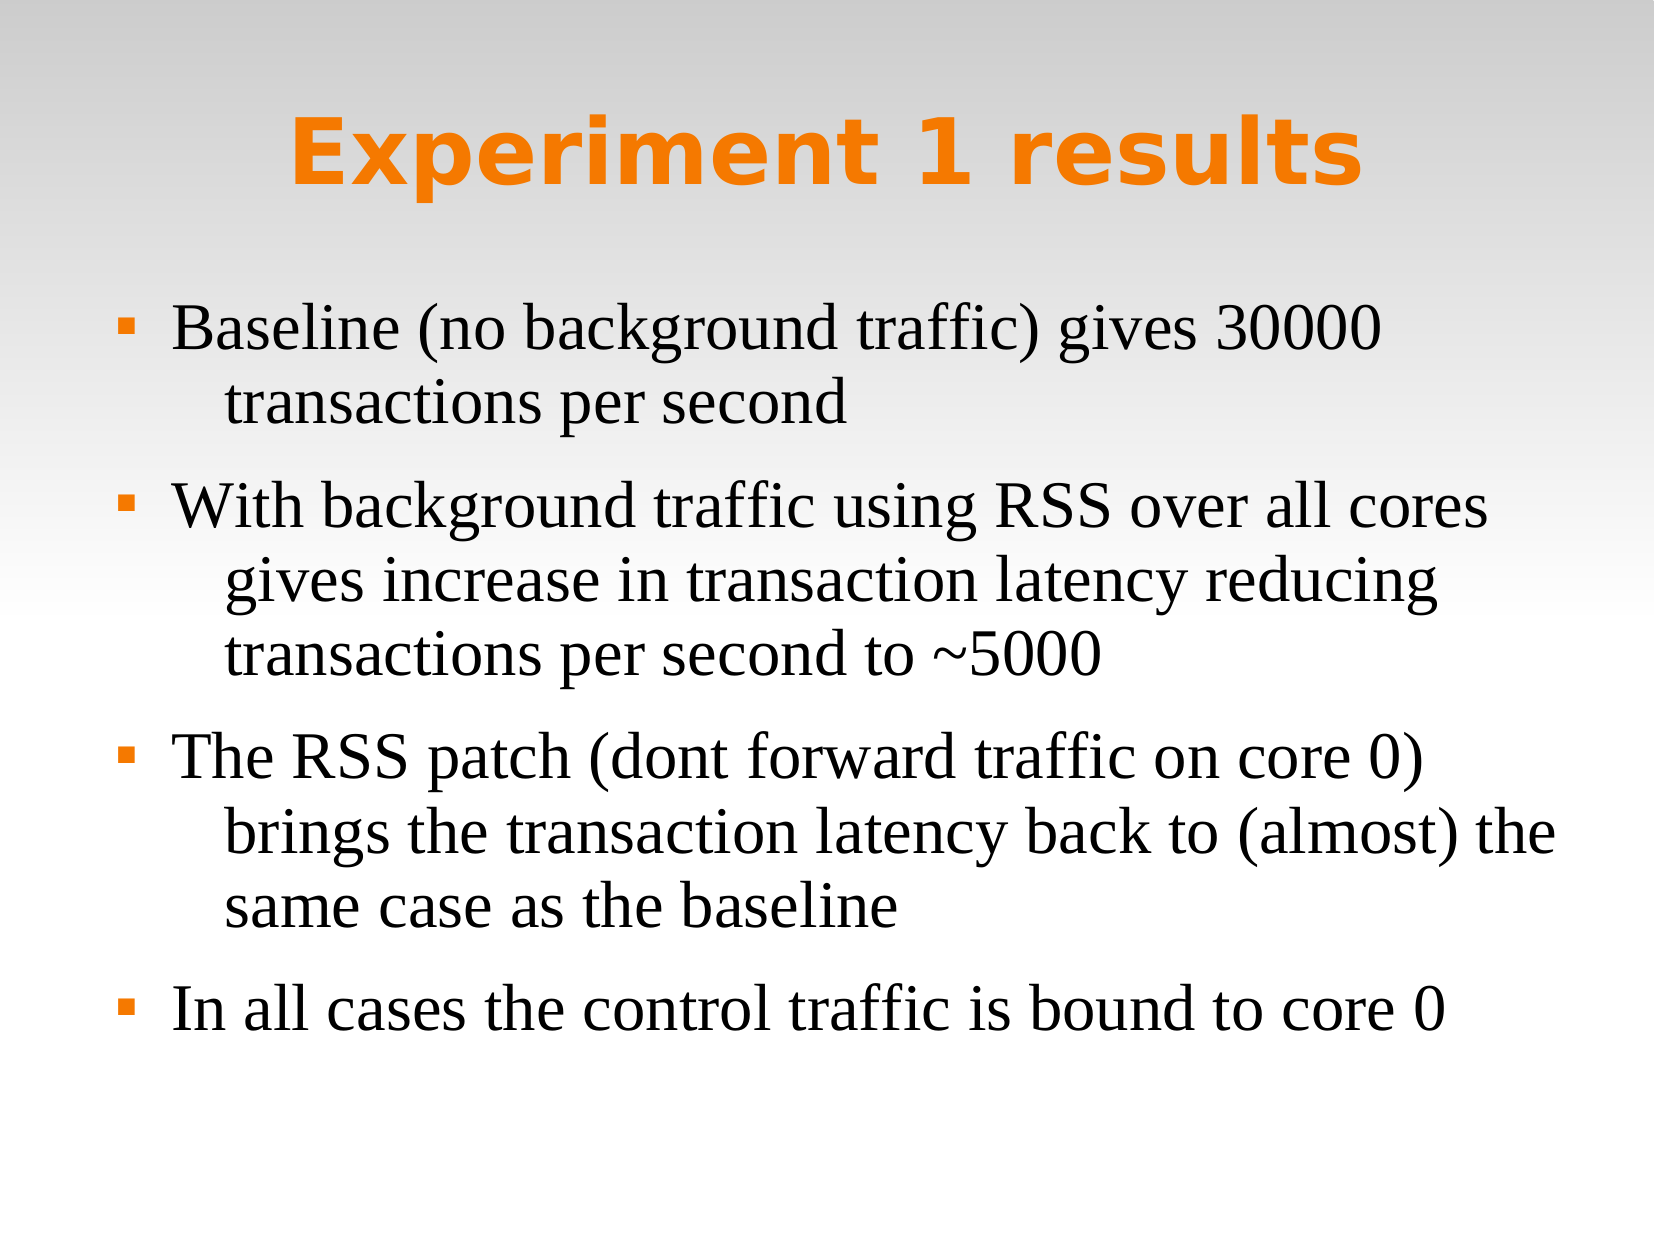

# Experiment 1 results
Baseline (no background traffic) gives 30000 transactions per second
With background traffic using RSS over all cores gives increase in transaction latency reducing transactions per second to ~5000
The RSS patch (dont forward traffic on core 0) brings the transaction latency back to (almost) the same case as the baseline
In all cases the control traffic is bound to core 0